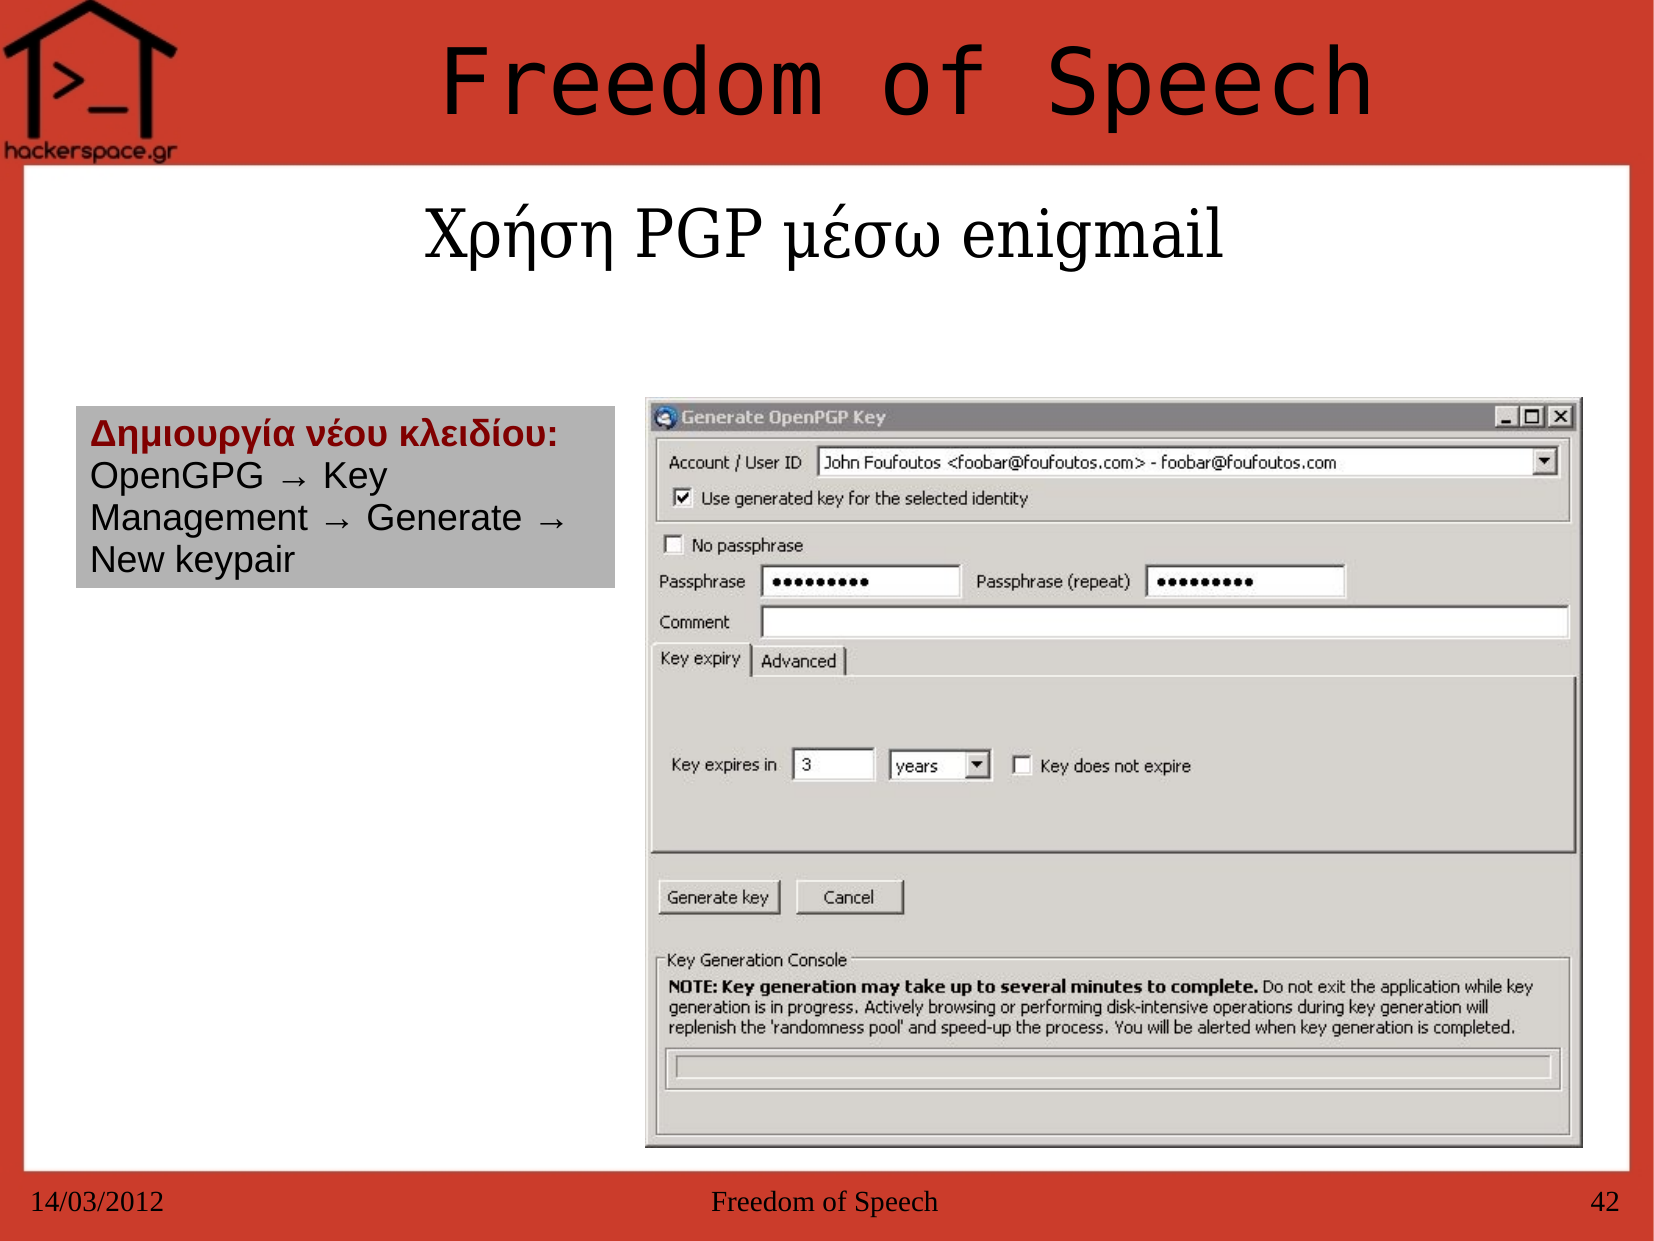

# Freedom of Speech
Χρήση PGP μέσω enigmail
| Δημιουργία νέου κλειδίου: OpenGPG → Key Management → Generate → New keypair |
| --- |
14/03/2012
Freedom of Speech
42